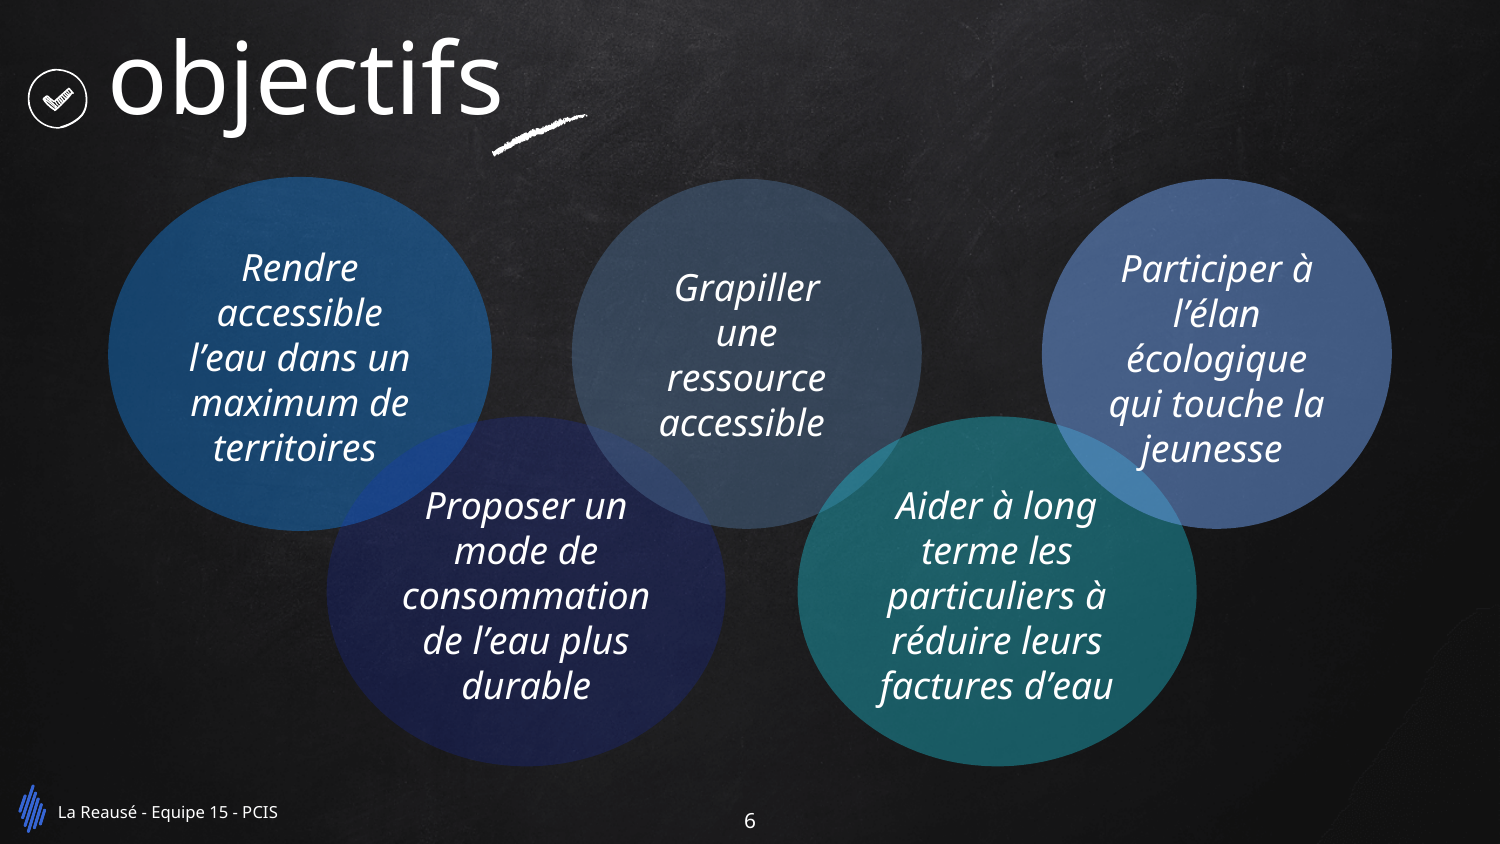

# objectifs
Rendre accessible l’eau dans un maximum de territoires
Grapiller une ressource accessible
Participer à l’élan écologique qui touche la jeunesse
Proposer un mode de consommation de l’eau plus durable
Aider à long terme les particuliers à réduire leurs factures d’eau
La Reausé - Equipe 15 - PCIS